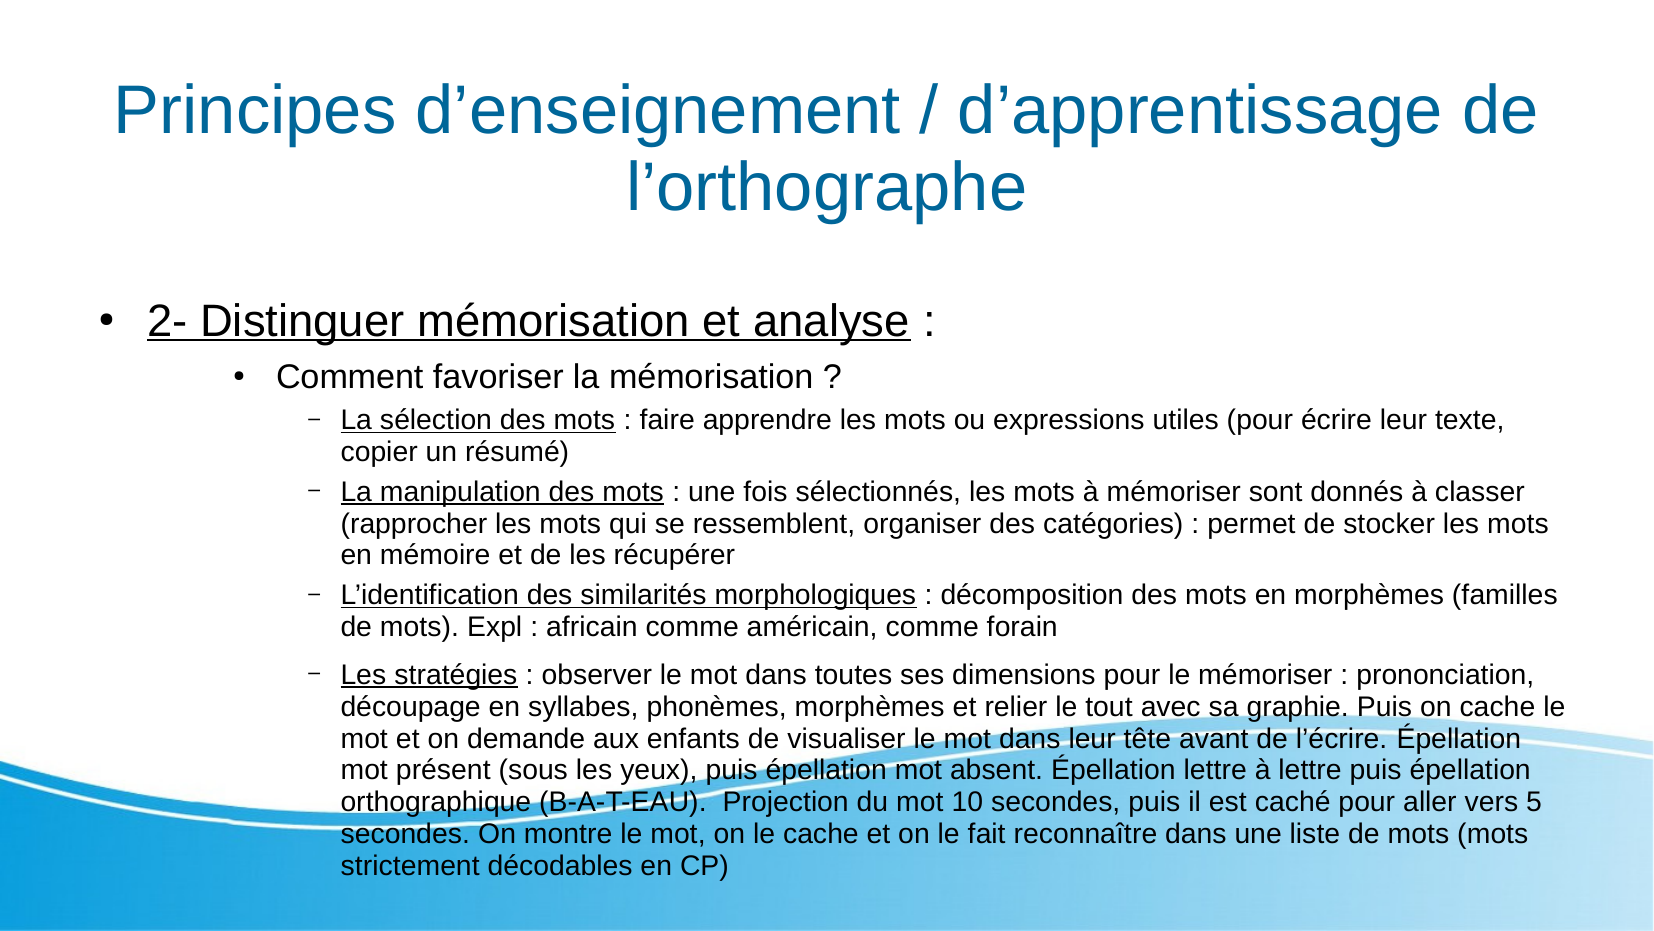

# Principes d’enseignement / d’apprentissage de l’orthographe
2- Distinguer mémorisation et analyse :
Comment favoriser la mémorisation ?
La sélection des mots : faire apprendre les mots ou expressions utiles (pour écrire leur texte, copier un résumé)
La manipulation des mots : une fois sélectionnés, les mots à mémoriser sont donnés à classer (rapprocher les mots qui se ressemblent, organiser des catégories) : permet de stocker les mots en mémoire et de les récupérer
L’identification des similarités morphologiques : décomposition des mots en morphèmes (familles de mots). Expl : africain comme américain, comme forain
Les stratégies : observer le mot dans toutes ses dimensions pour le mémoriser : prononciation, découpage en syllabes, phonèmes, morphèmes et relier le tout avec sa graphie. Puis on cache le mot et on demande aux enfants de visualiser le mot dans leur tête avant de l’écrire. Épellation mot présent (sous les yeux), puis épellation mot absent. Épellation lettre à lettre puis épellation orthographique (B-A-T-EAU). Projection du mot 10 secondes, puis il est caché pour aller vers 5 secondes. On montre le mot, on le cache et on le fait reconnaître dans une liste de mots (mots strictement décodables en CP)